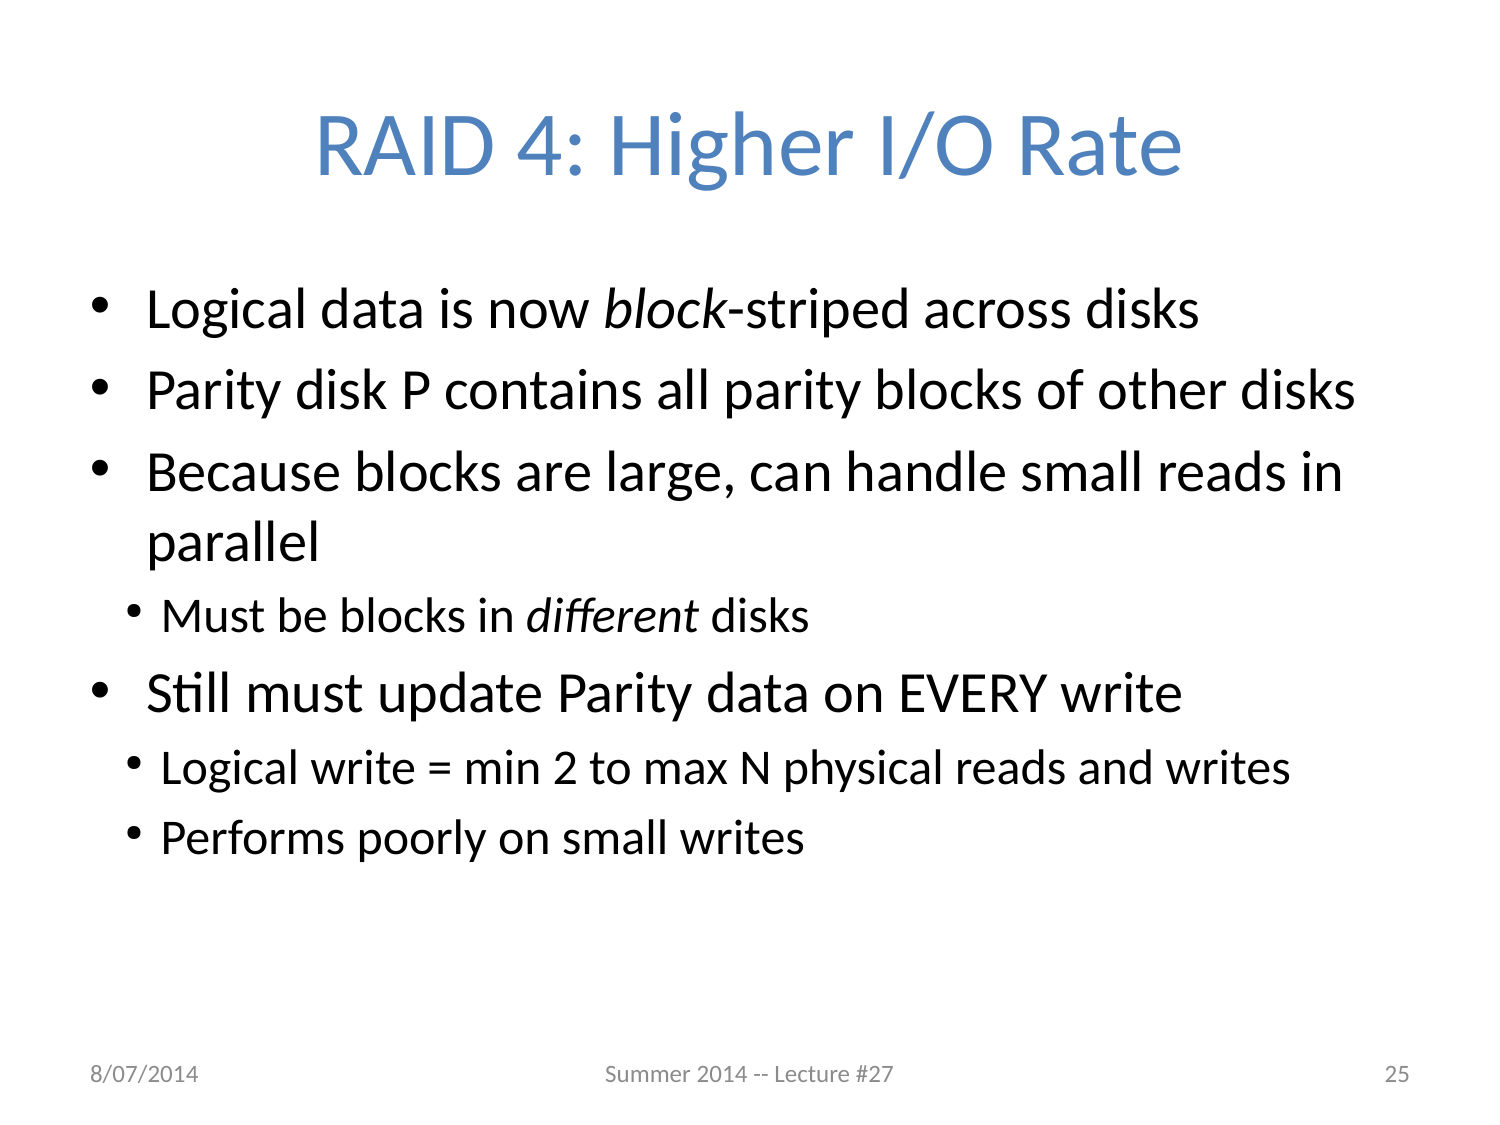

# RAID 4: Higher I/O Rate
Logical data is now block-striped across disks
Parity disk P contains all parity blocks of other disks
Because blocks are large, can handle small reads in parallel
Must be blocks in different disks
Still must update Parity data on EVERY write
Logical write = min 2 to max N physical reads and writes
Performs poorly on small writes
8/07/2014
Summer 2014 -- Lecture #27